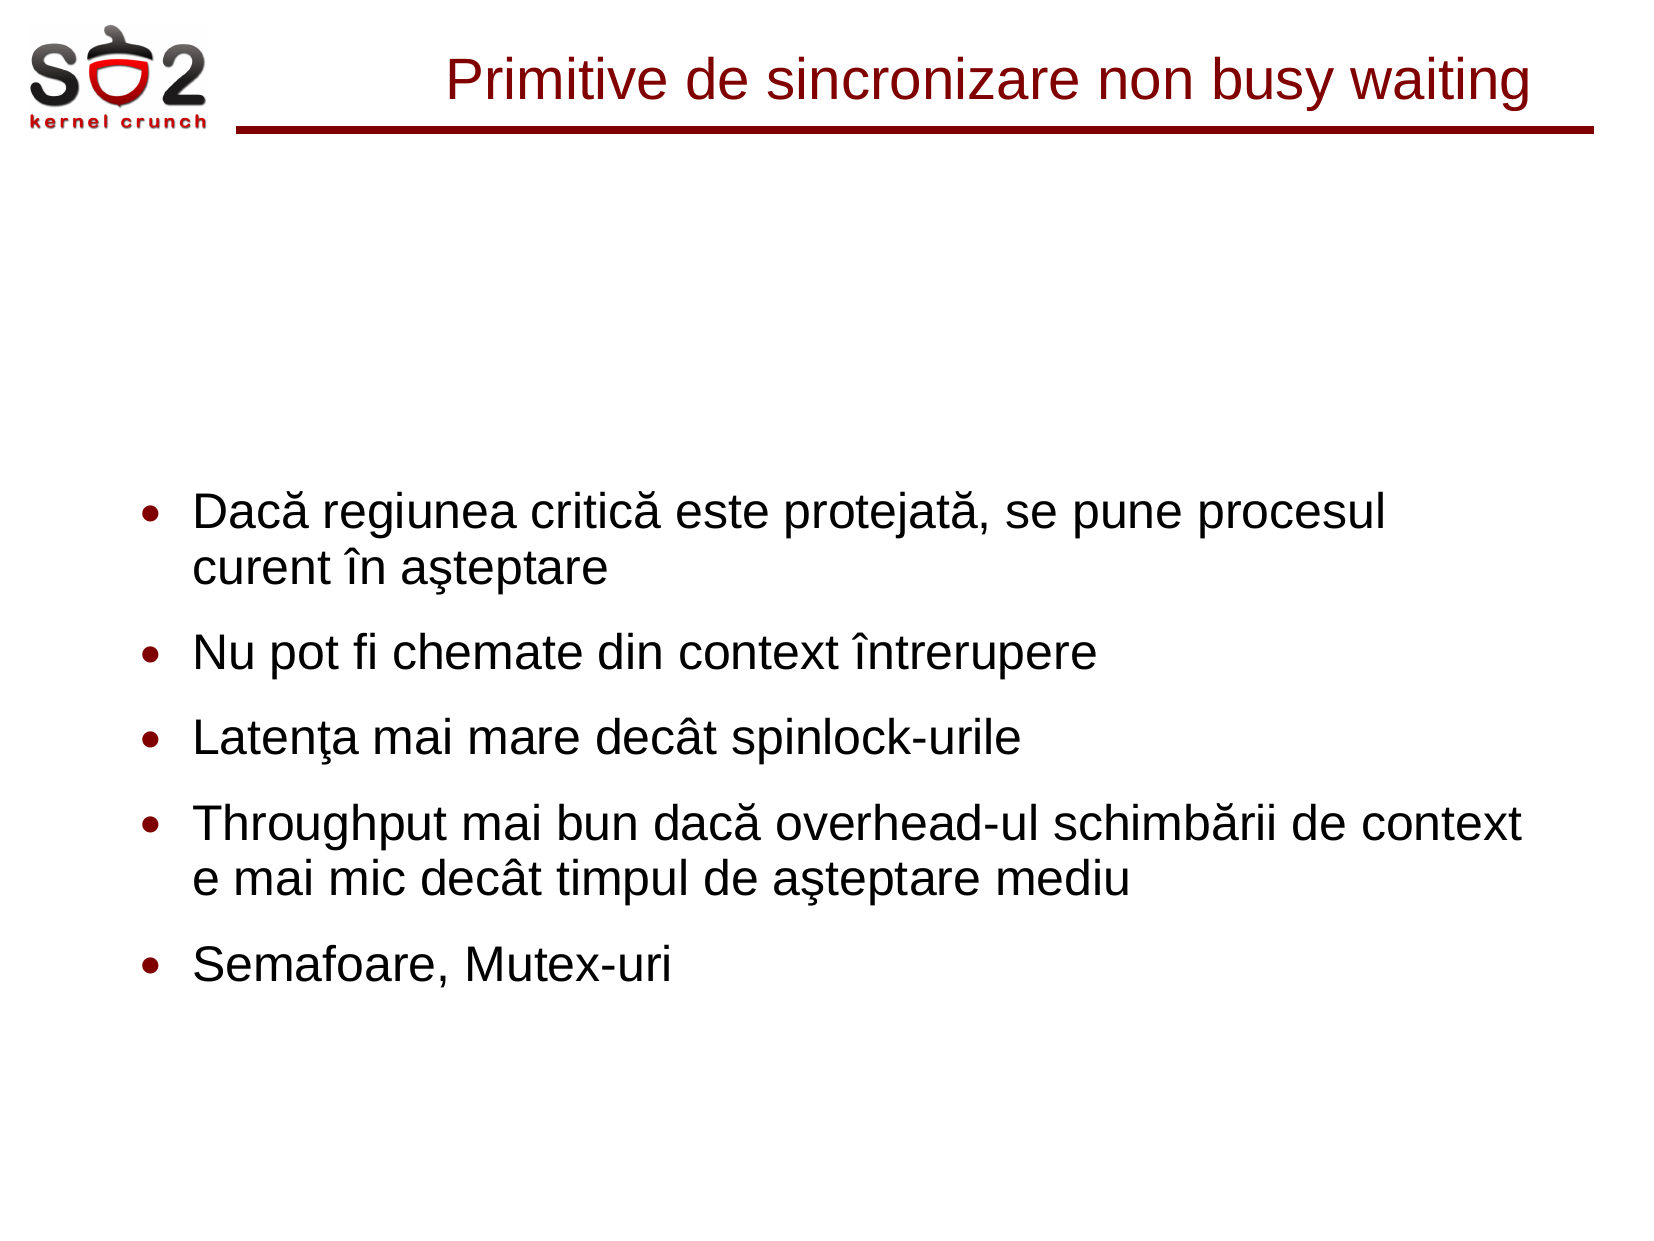

# Primitive de sincronizare non busy waiting
Dacă regiunea critică este protejată, se pune procesul curent în aşteptare
Nu pot fi chemate din context întrerupere
Latenţa mai mare decât spinlock-urile
Throughput mai bun dacă overhead-ul schimbării de context e mai mic decât timpul de aşteptare mediu
Semafoare, Mutex-uri